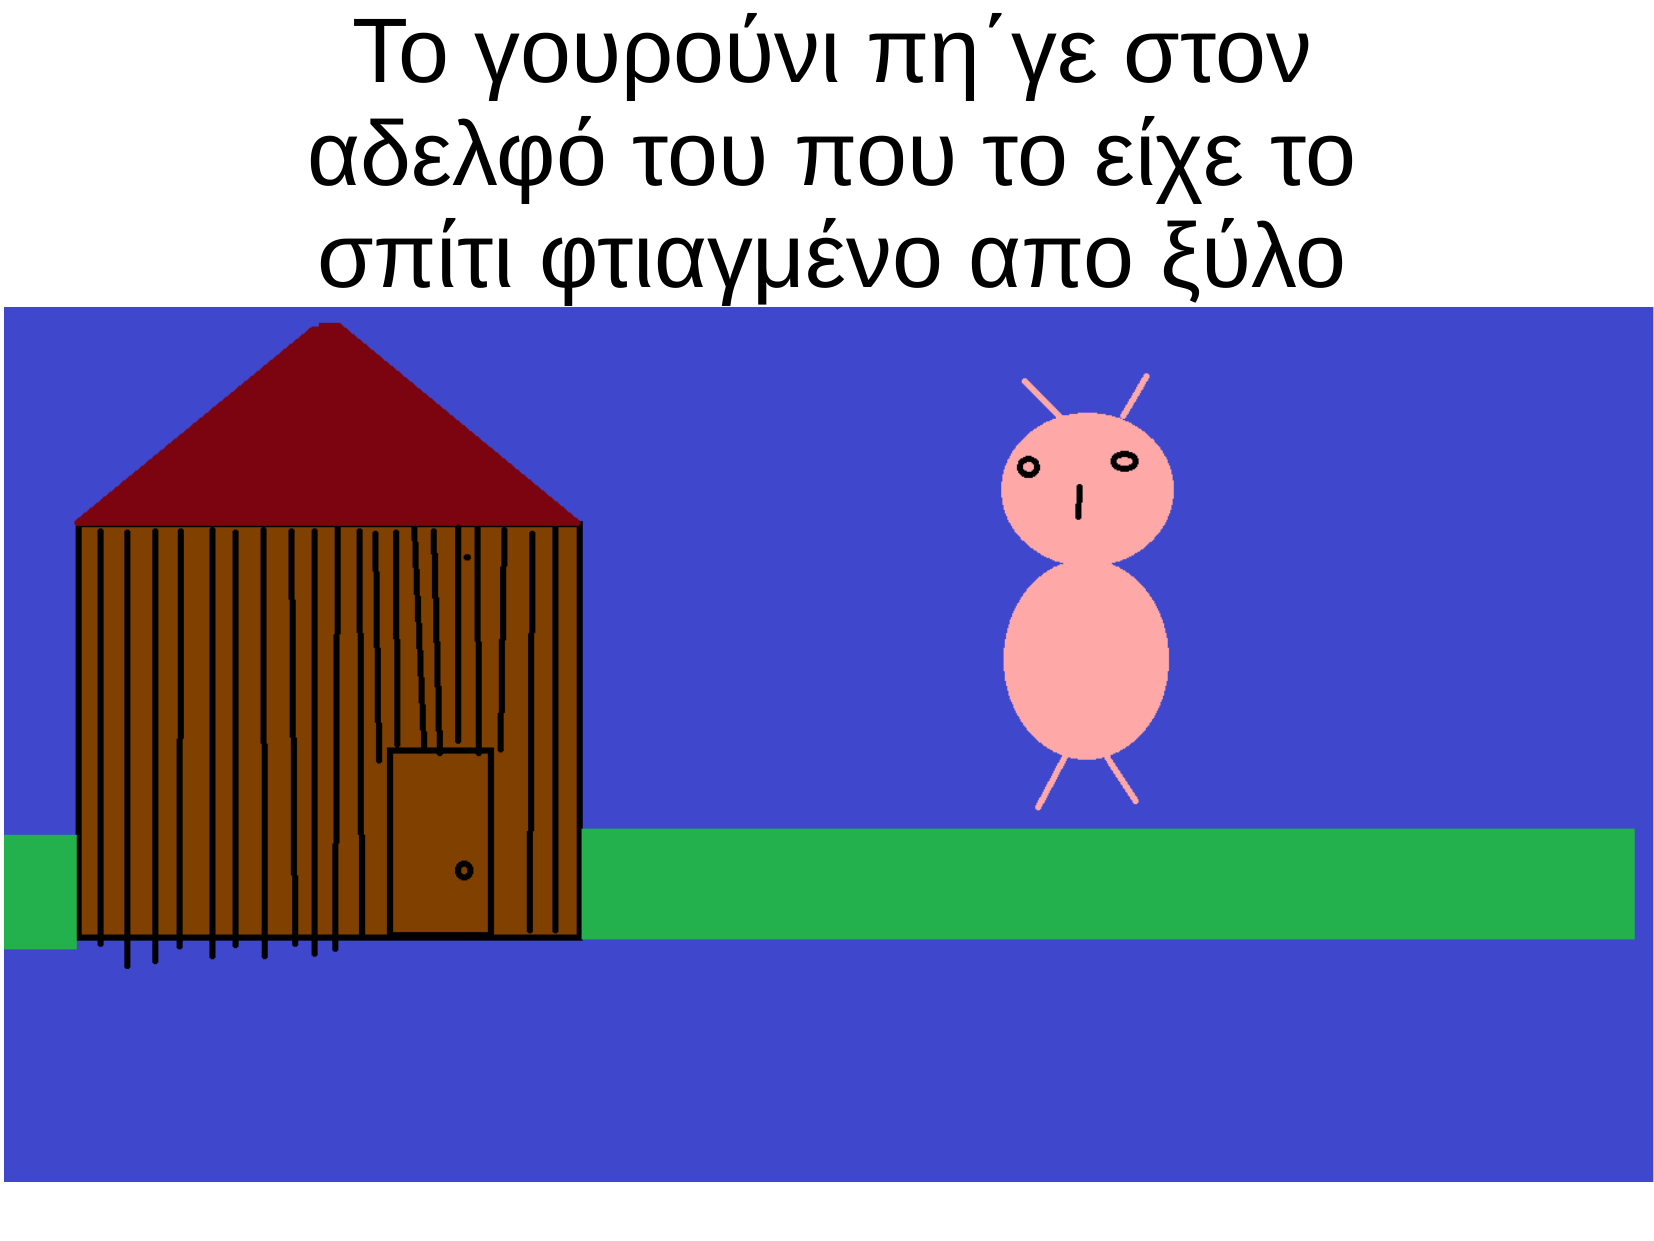

# Το γουρούνι πη΄γε στον αδελφό του που το είχε το σπίτι φτιαγμένο απο ξύλο